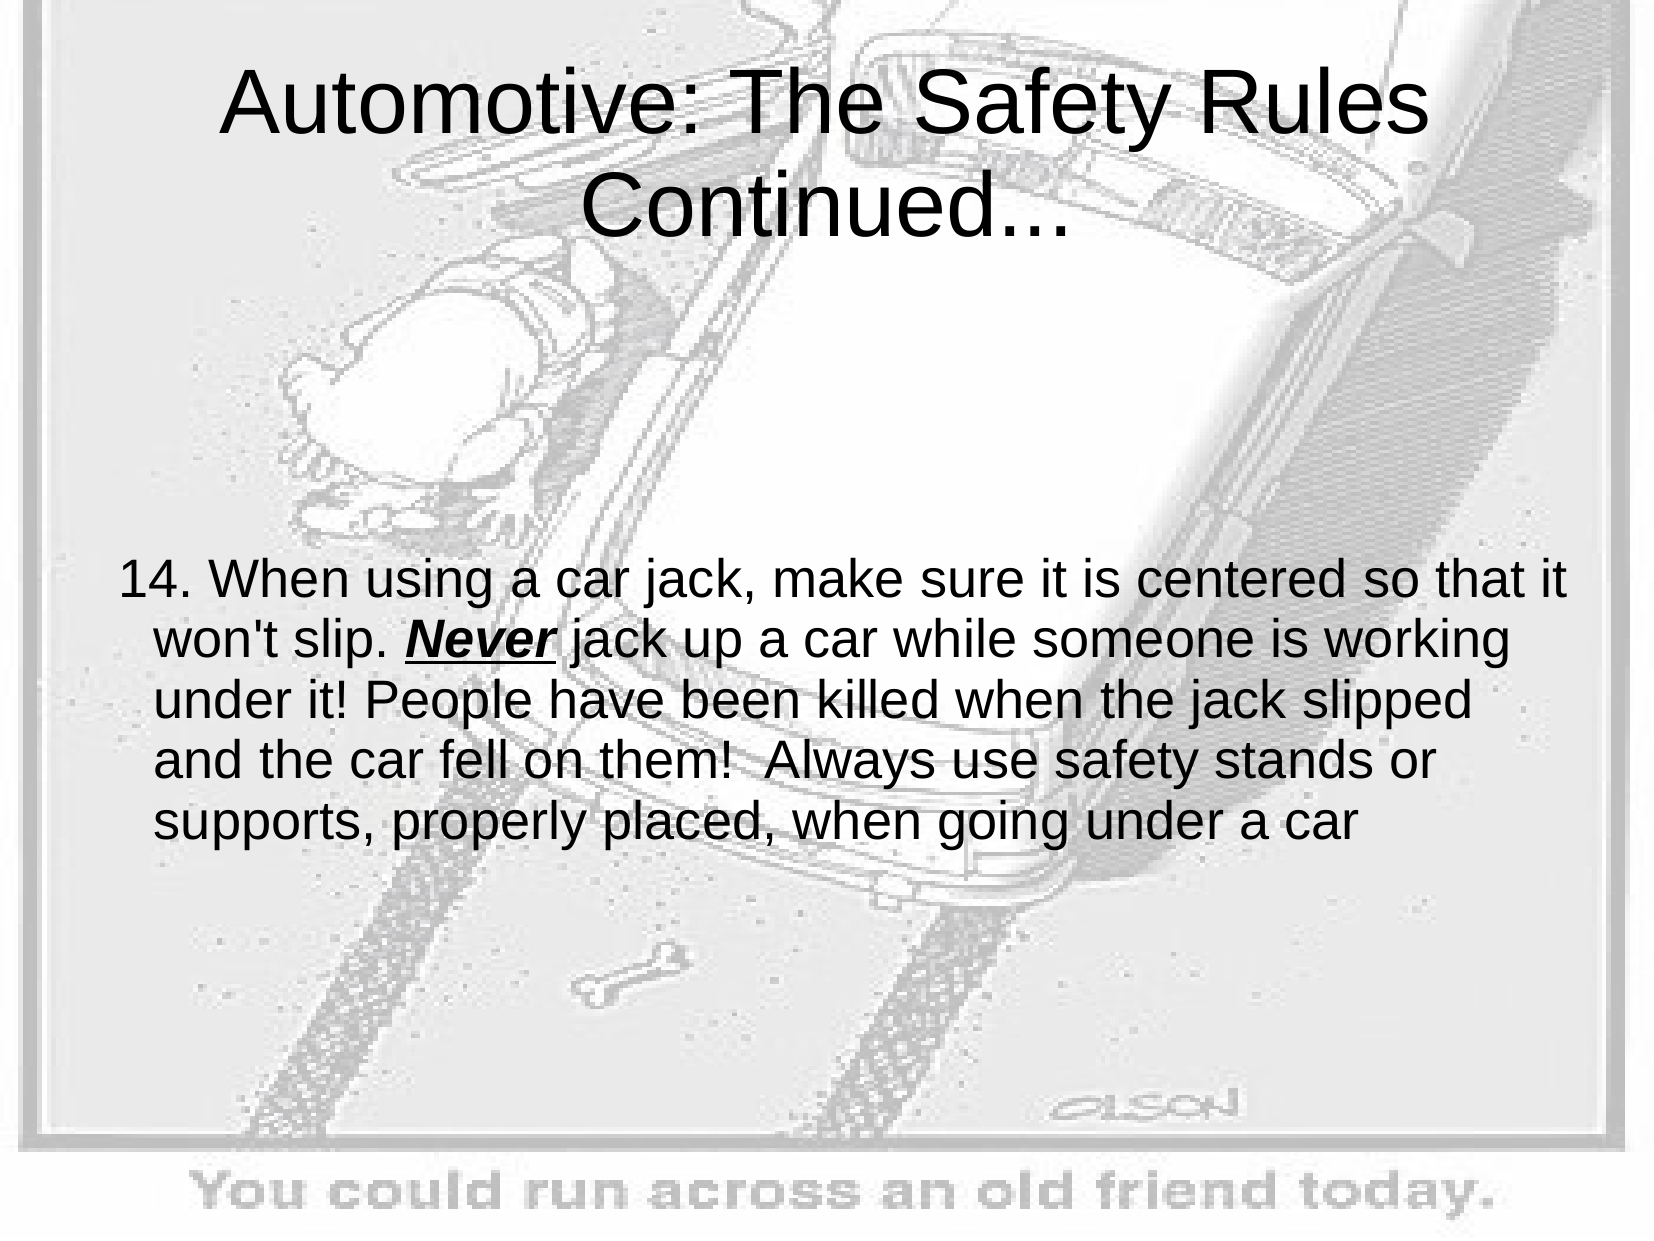

# Automotive: The Safety Rules Continued...
14. When using a car jack, make sure it is centered so that it won't slip. Never jack up a car while someone is working under it! People have been killed when the jack slipped and the car fell on them! Always use safety stands or supports, properly placed, when going under a car